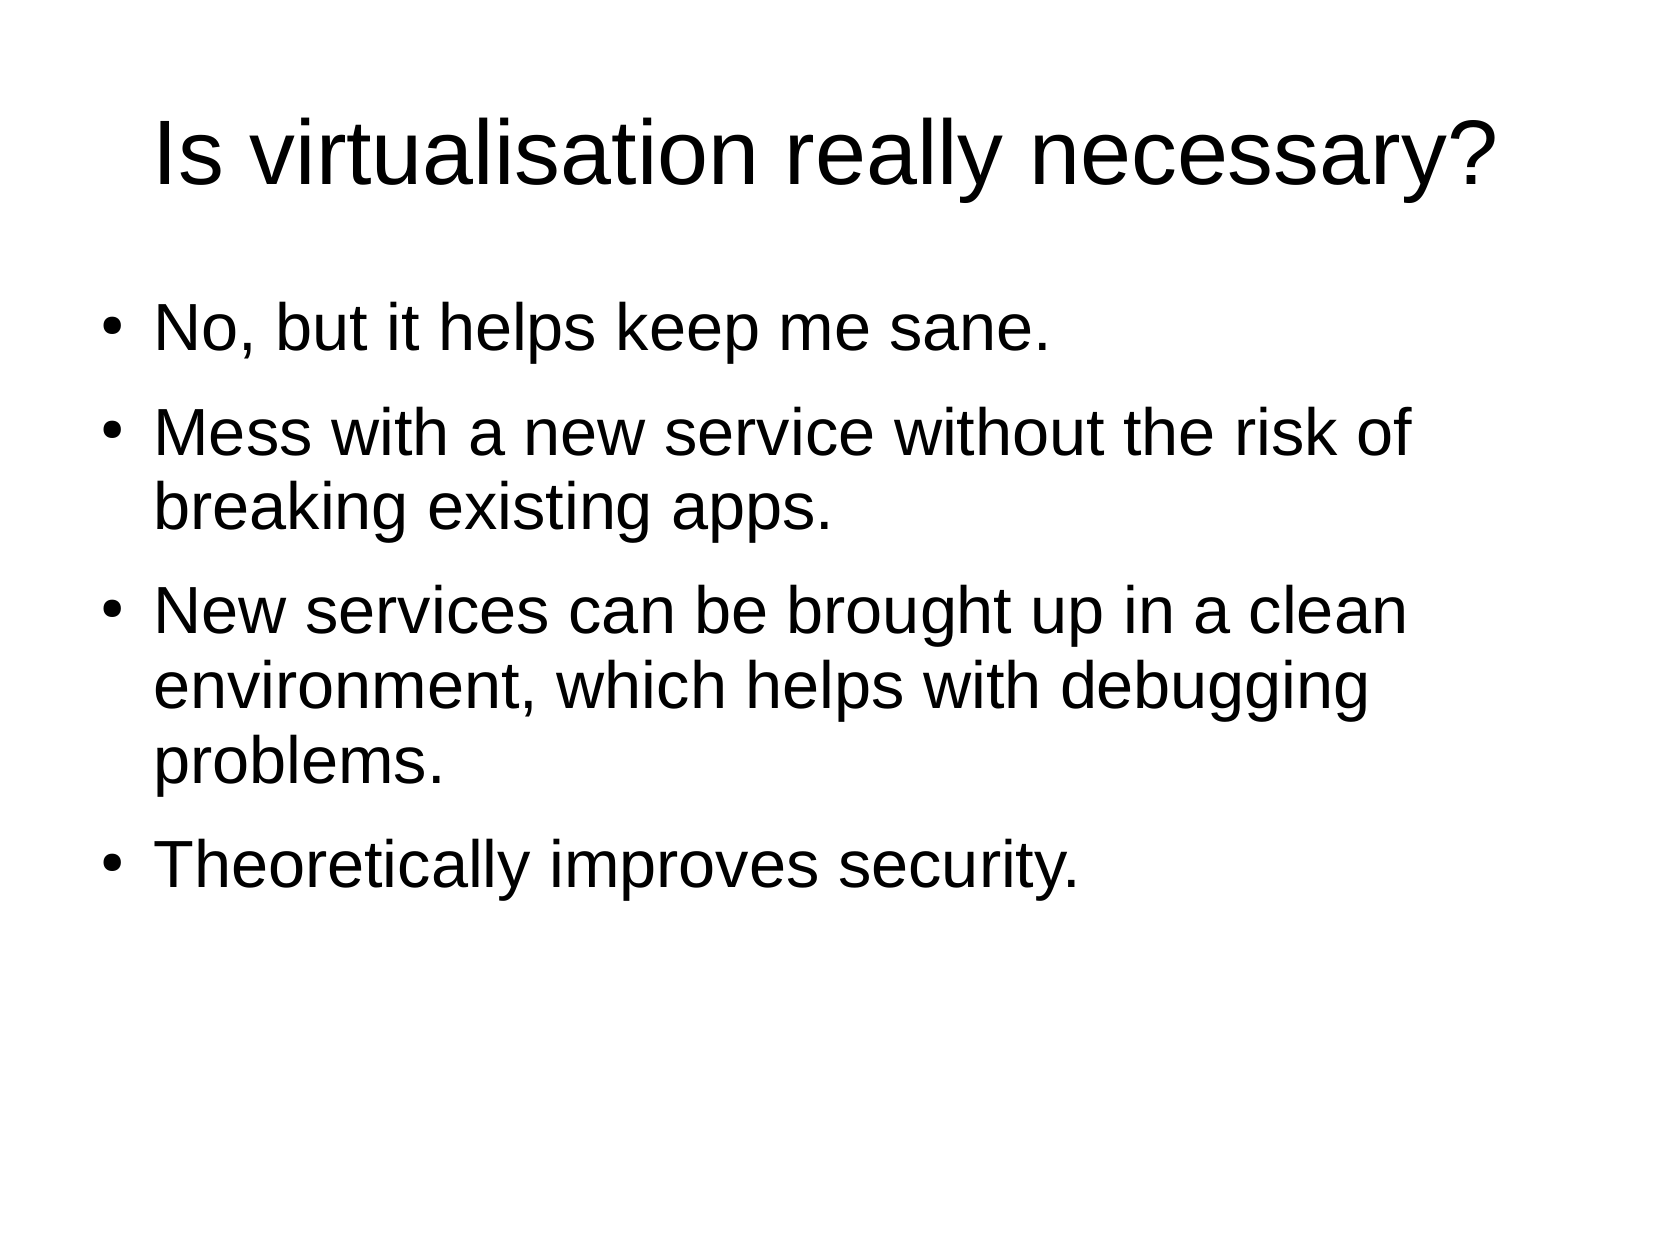

# Is virtualisation really necessary?
No, but it helps keep me sane.
Mess with a new service without the risk of breaking existing apps.
New services can be brought up in a clean environment, which helps with debugging problems.
Theoretically improves security.